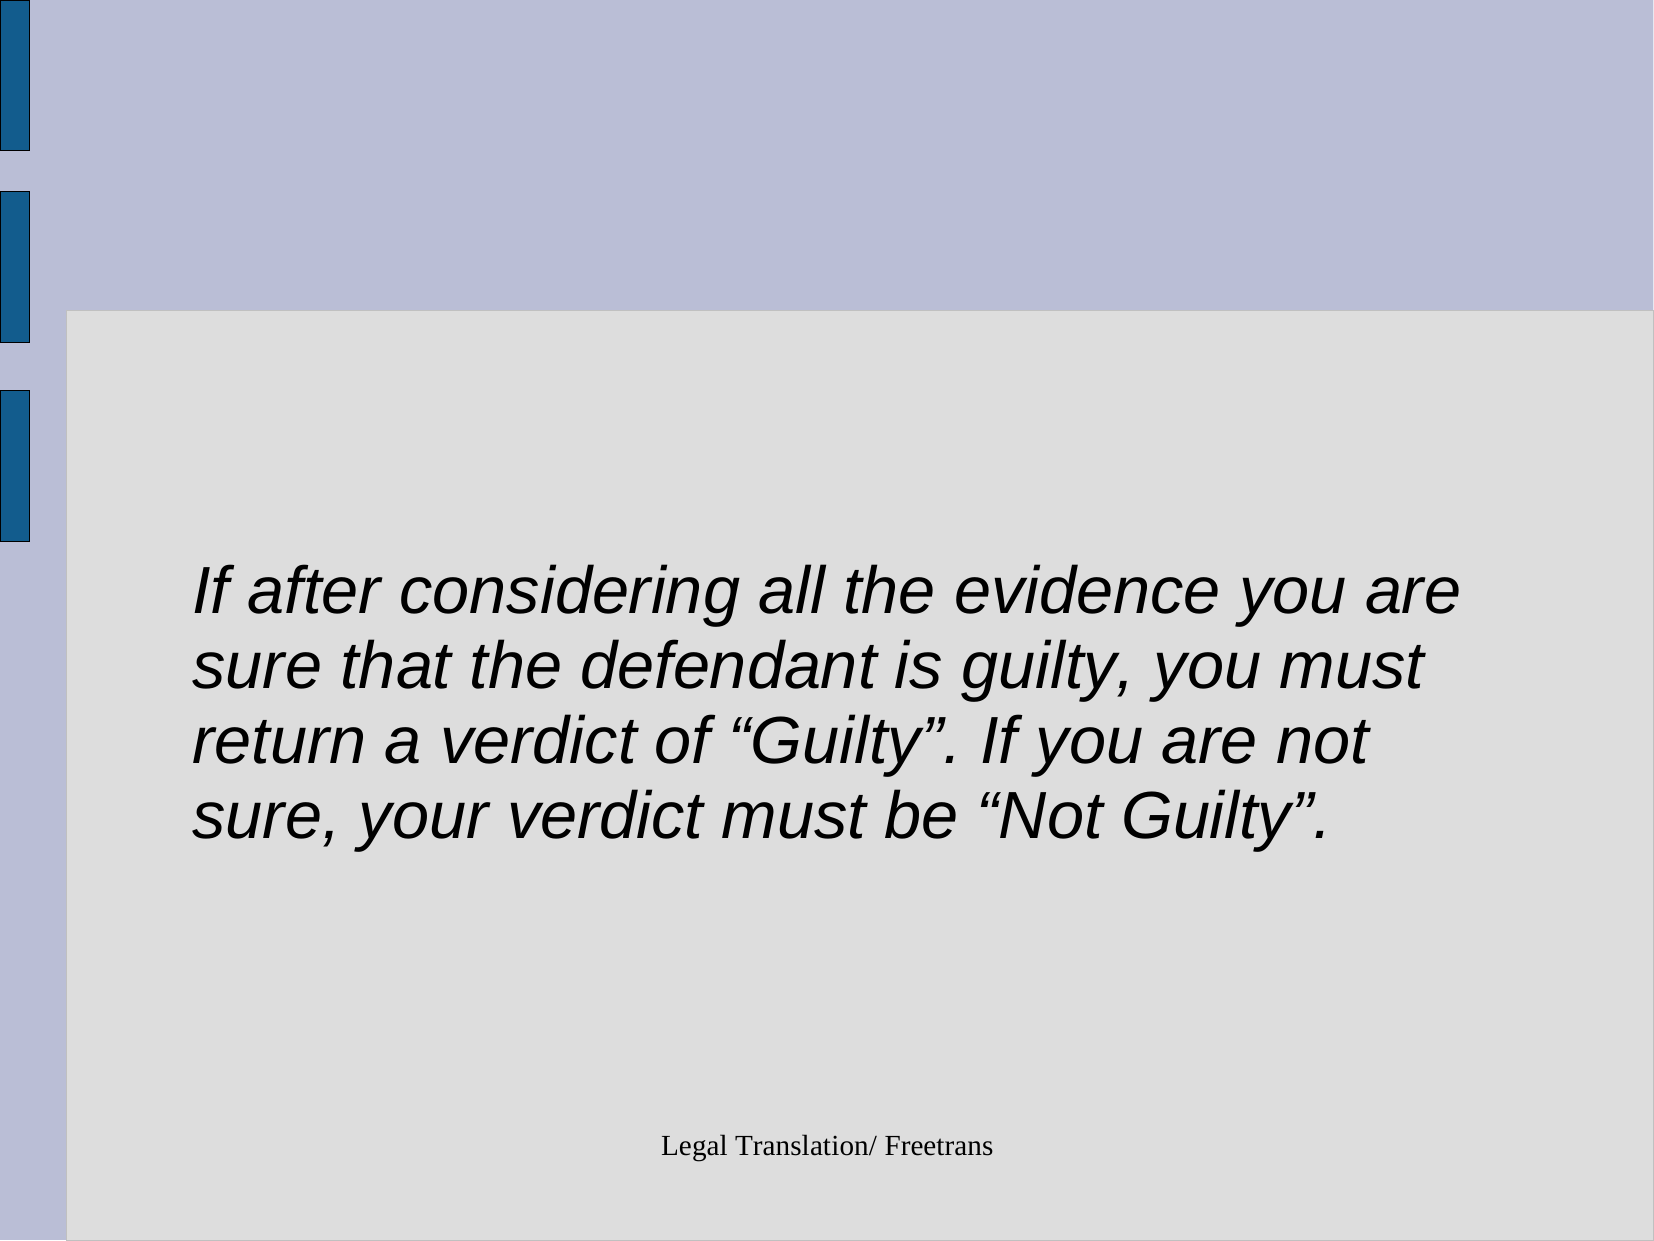

#
If after considering all the evidence you are sure that the defendant is guilty, you must return a verdict of “Guilty”. If you are not sure, your verdict must be “Not Guilty”.
Legal Translation/ Freetrans